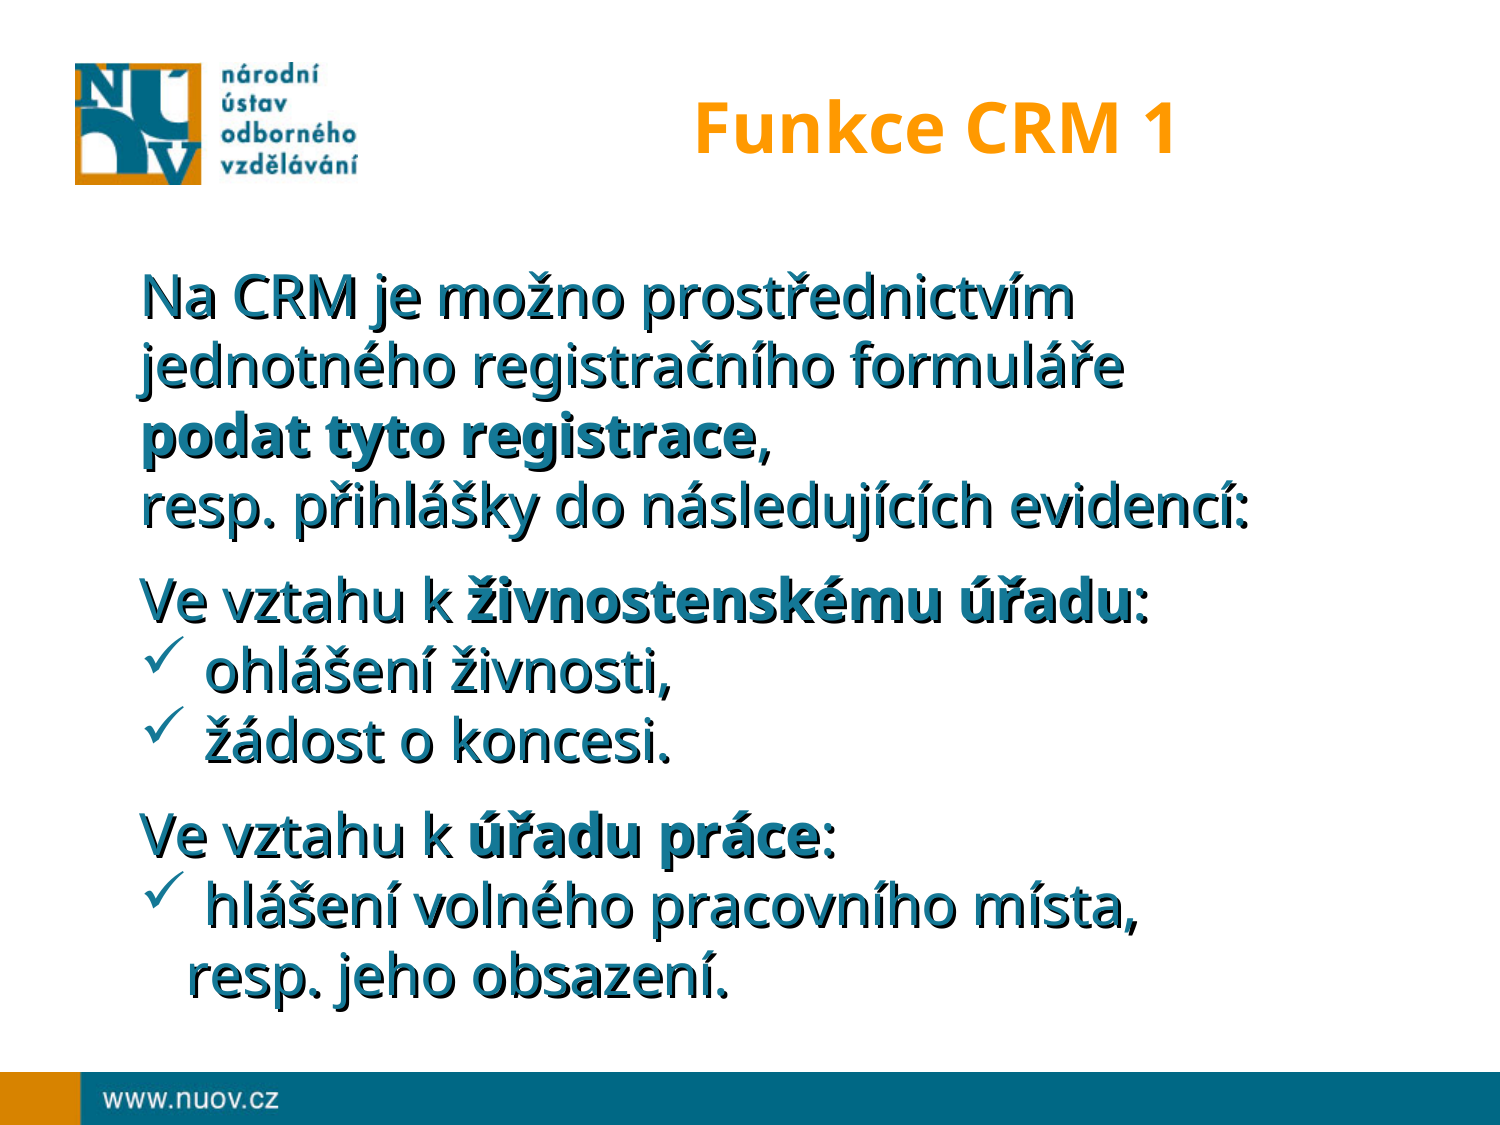

Funkce CRM 1
Na CRM je možno prostřednictvím
jednotného registračního formuláře
podat tyto registrace,
resp. přihlášky do následujících evidencí:
Ve vztahu k živnostenskému úřadu:
 ohlášení živnosti,
 žádost o koncesi.
Ve vztahu k úřadu práce:
 hlášení volného pracovního místa,
 resp. jeho obsazení.